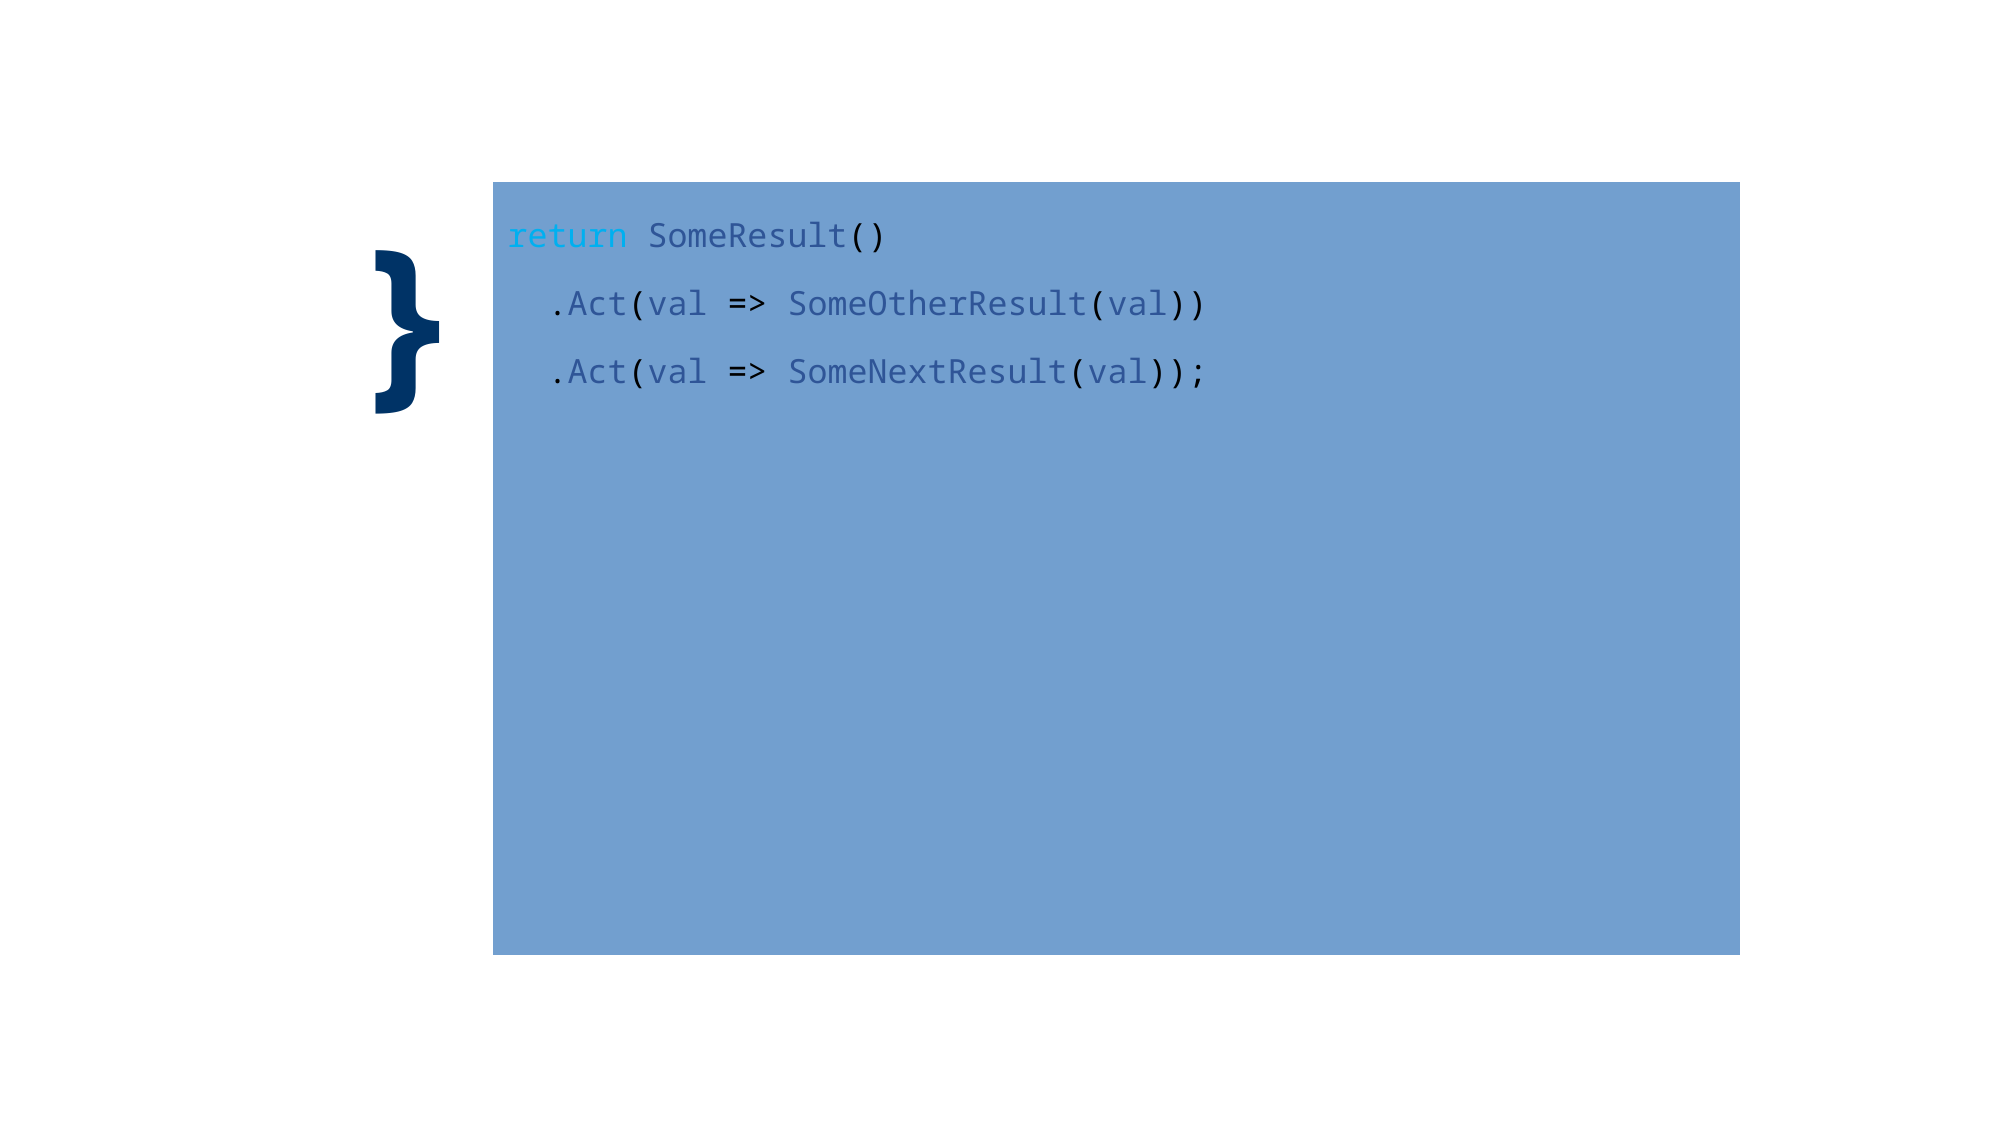

}
| return SomeResult() .Act(val => SomeOtherResult(val)) .Act(val => SomeNextResult(val)); |
| --- |